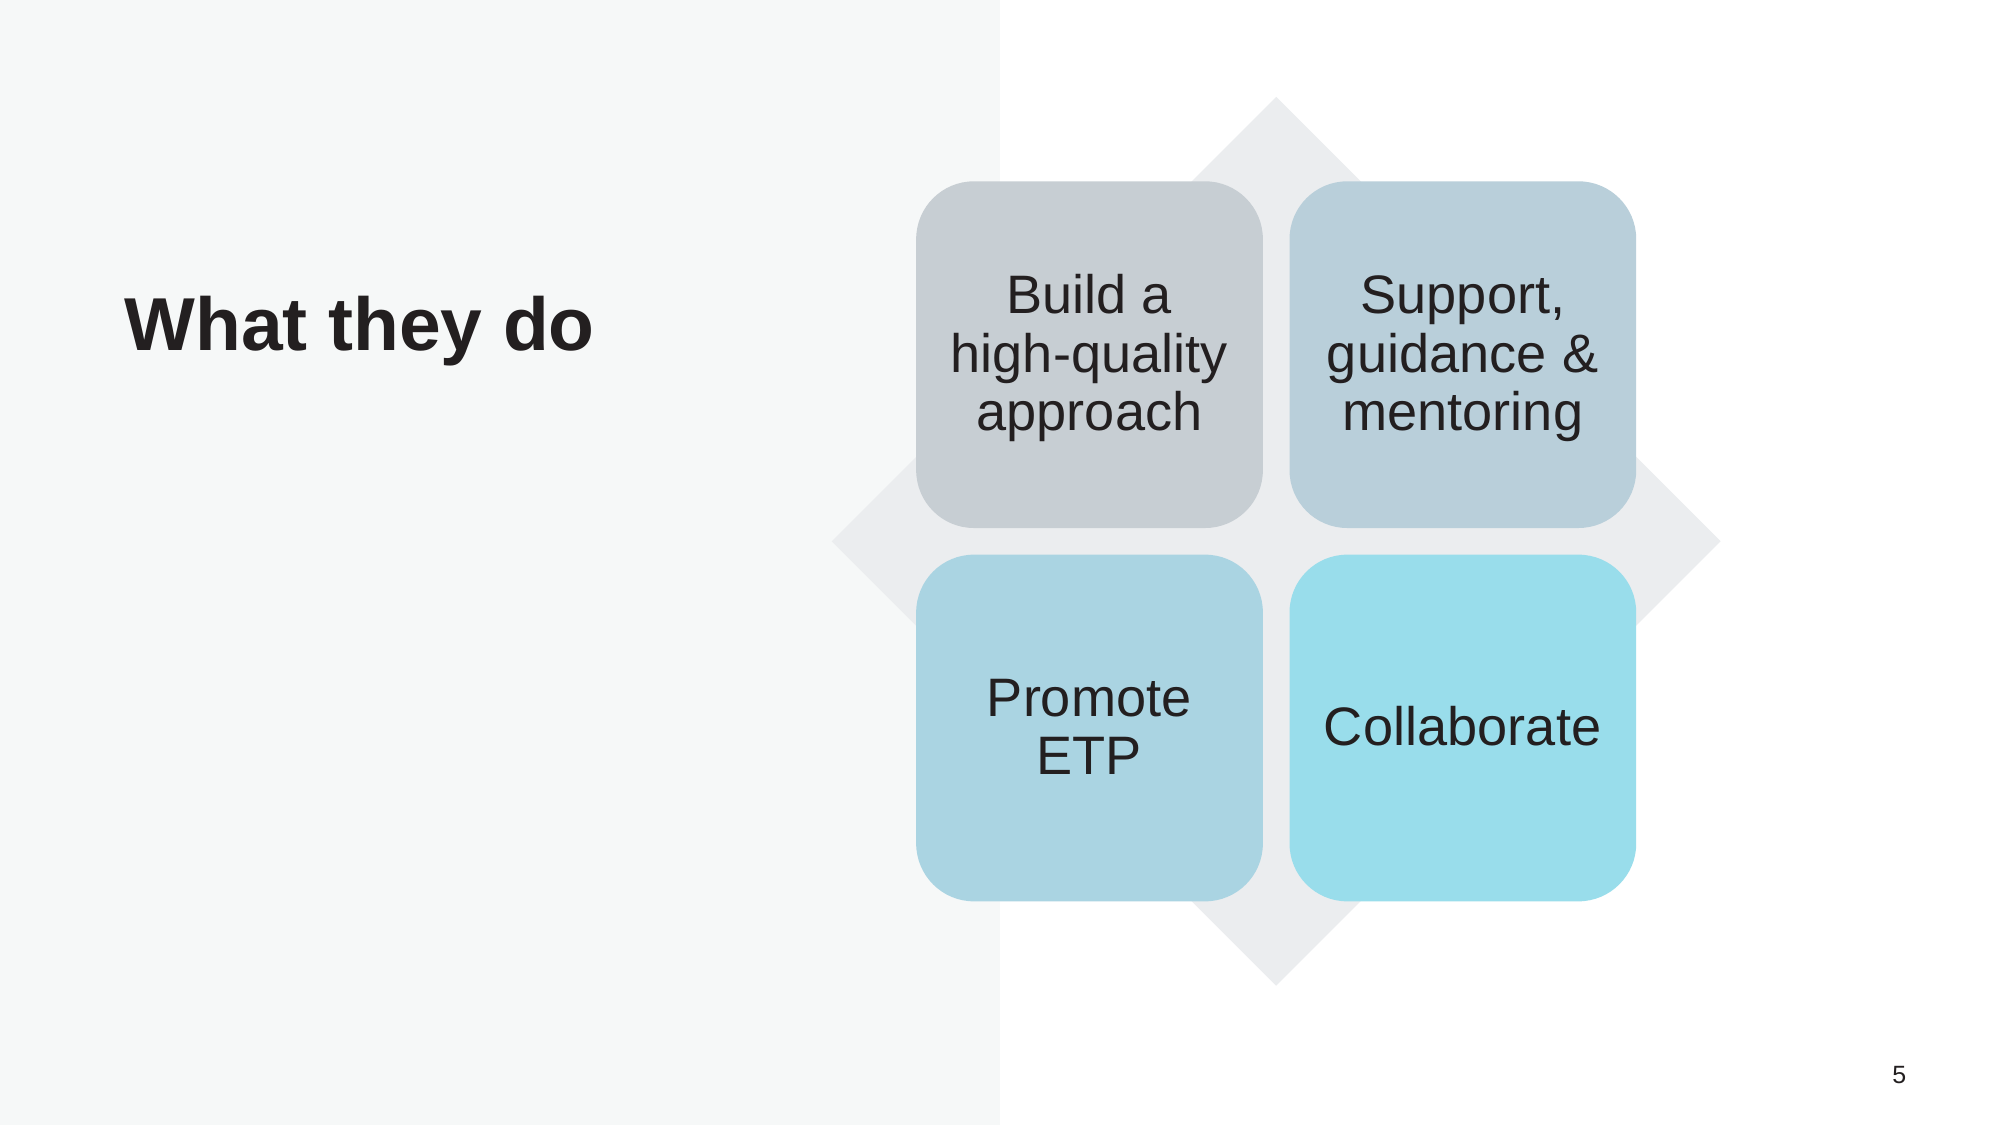

Build a high-quality approach
Support, guidance & mentoring
Promote ETP
Collaborate
# What they do